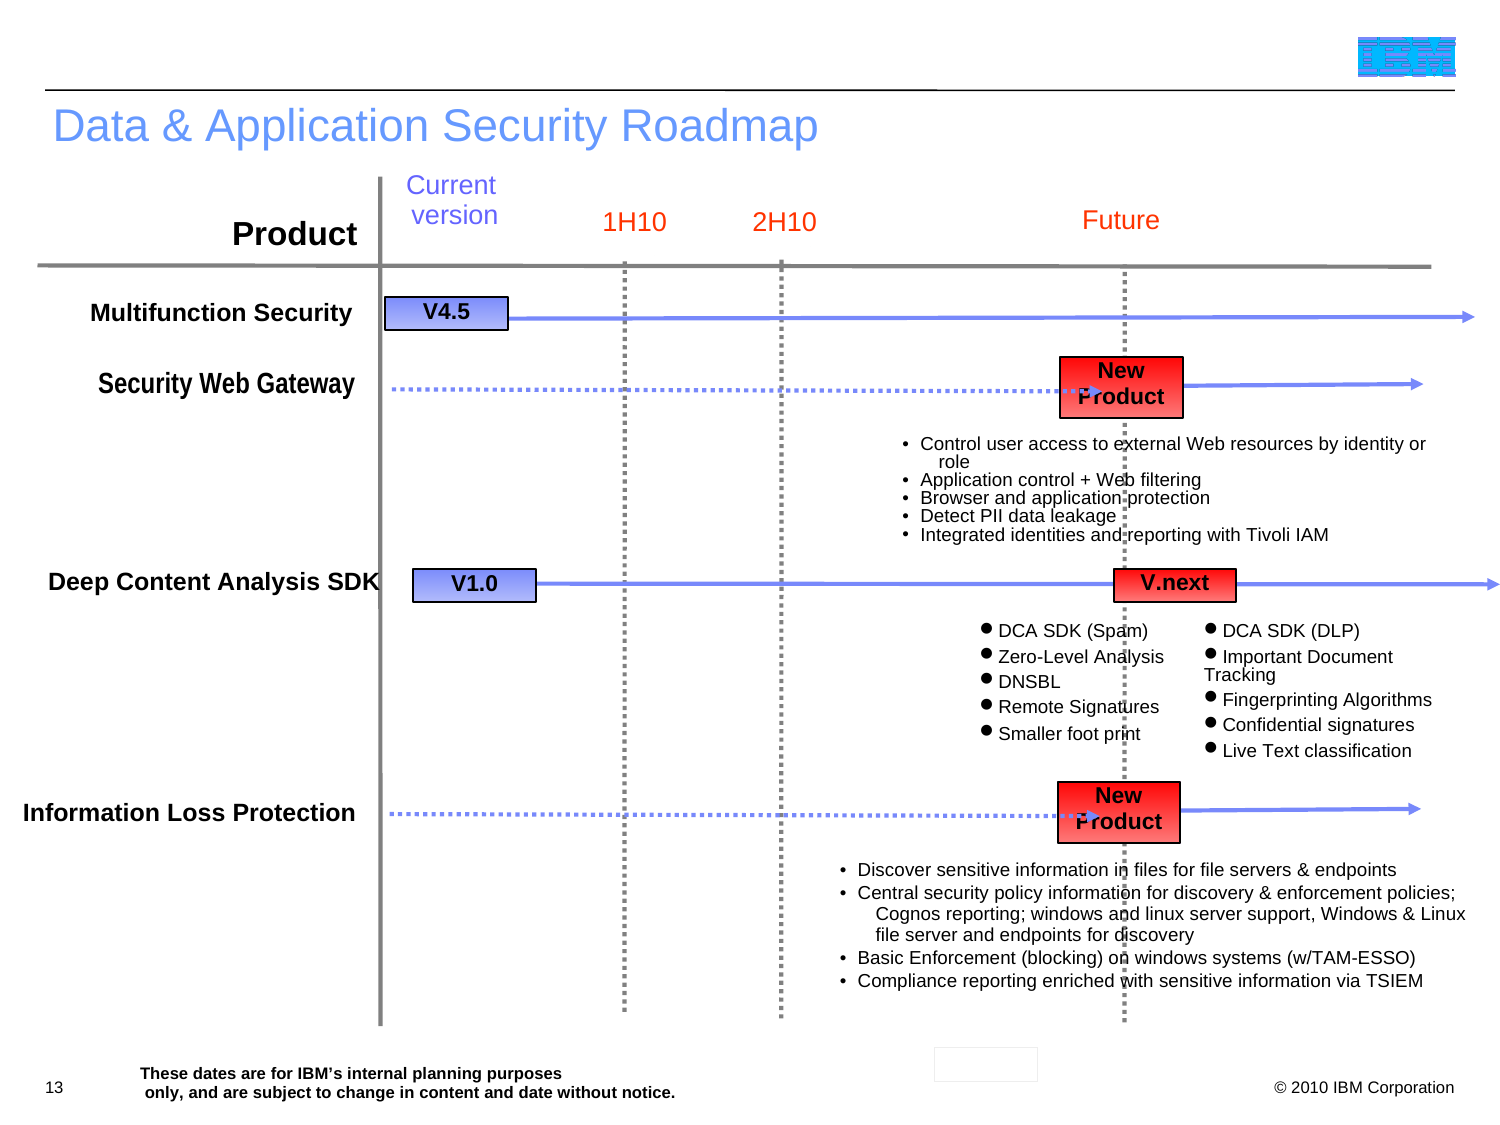

# Data & Application Security Roadmap
Current
version
Future
1H10
2H10
Product
V4.5
Multifunction Security
New Product
Security Web Gateway
Control user access to external Web resources by identity or role
Application control + Web filtering
Browser and application protection
Detect PII data leakage
Integrated identities and reporting with Tivoli IAM
Deep Content Analysis SDK
V.next
V1.0
DCA SDK (Spam)
Zero-Level Analysis
DNSBL
Remote Signatures
Smaller foot print
DCA SDK (DLP)
Important Document Tracking
Fingerprinting Algorithms
Confidential signatures
Live Text classification
New Product
Information Loss Protection
Discover sensitive information in files for file servers & endpoints
Central security policy information for discovery & enforcement policies; Cognos reporting; windows and linux server support, Windows & Linux file server and endpoints for discovery
Basic Enforcement (blocking) on windows systems (w/TAM-ESSO)
Compliance reporting enriched with sensitive information via TSIEM
nmnmn
These dates are for IBM’s internal planning purposes
 only, and are subject to change in content and date without notice.
13